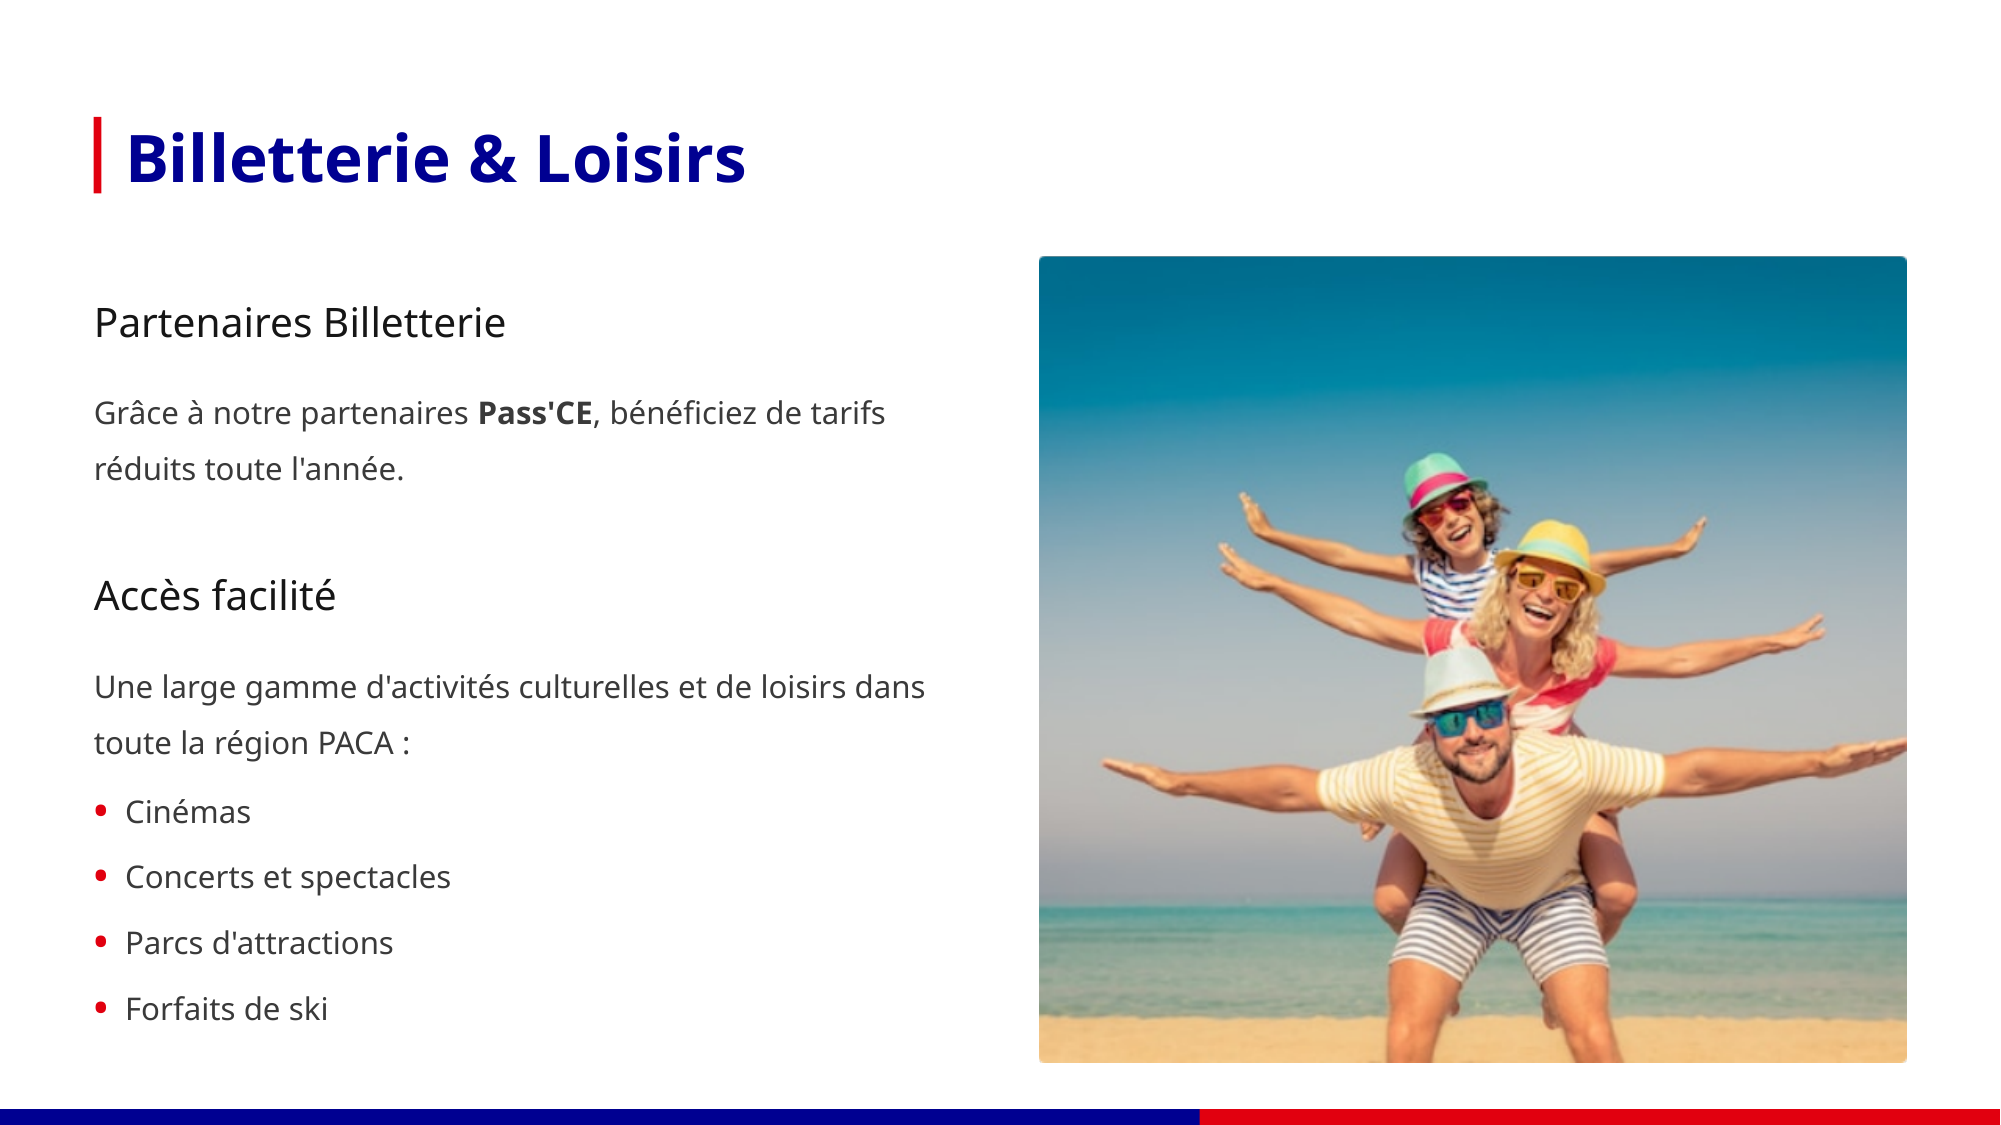

Billetterie & Loisirs
Partenaires Billetterie
Grâce à notre partenaires Pass'CE, bénéficiez de tarifs réduits toute l'année.
Accès facilité
Une large gamme d'activités culturelles et de loisirs dans toute la région PACA :
•
Cinémas
•
Concerts et spectacles
•
Parcs d'attractions
•
Forfaits de ski